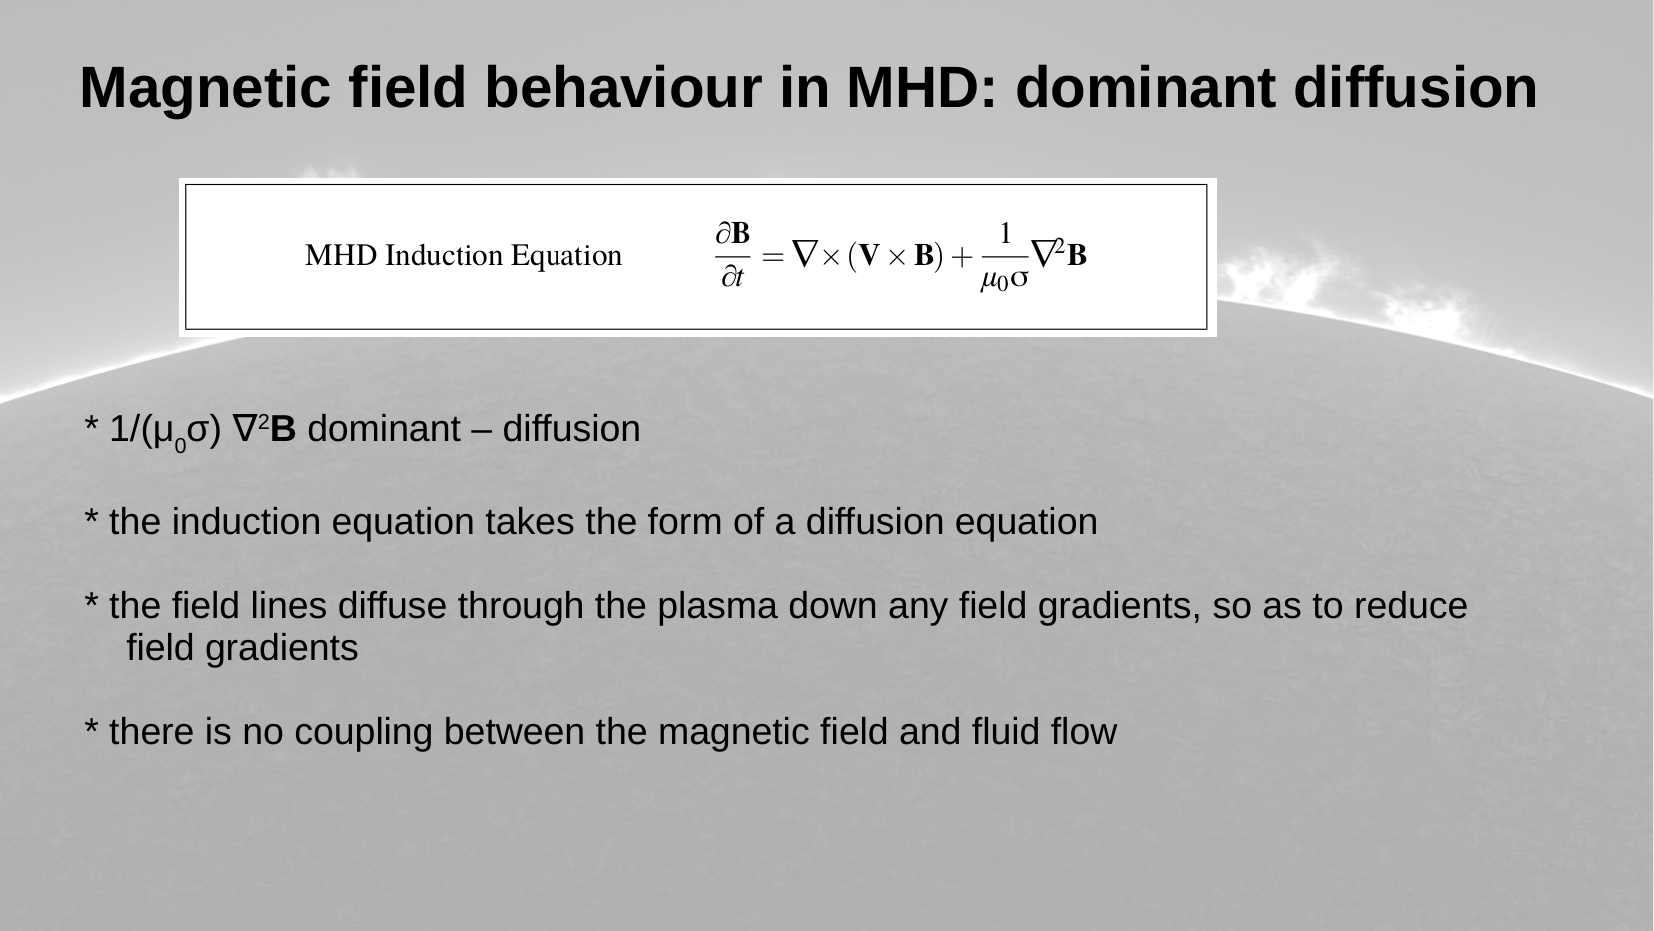

Magnetic field behaviour in MHD: dominant diffusion
* 1/(μ0σ) ∇2B dominant – diffusion
* the induction equation takes the form of a diffusion equation
* the field lines diffuse through the plasma down any field gradients, so as to reduce
 field gradients
* there is no coupling between the magnetic field and fluid flow